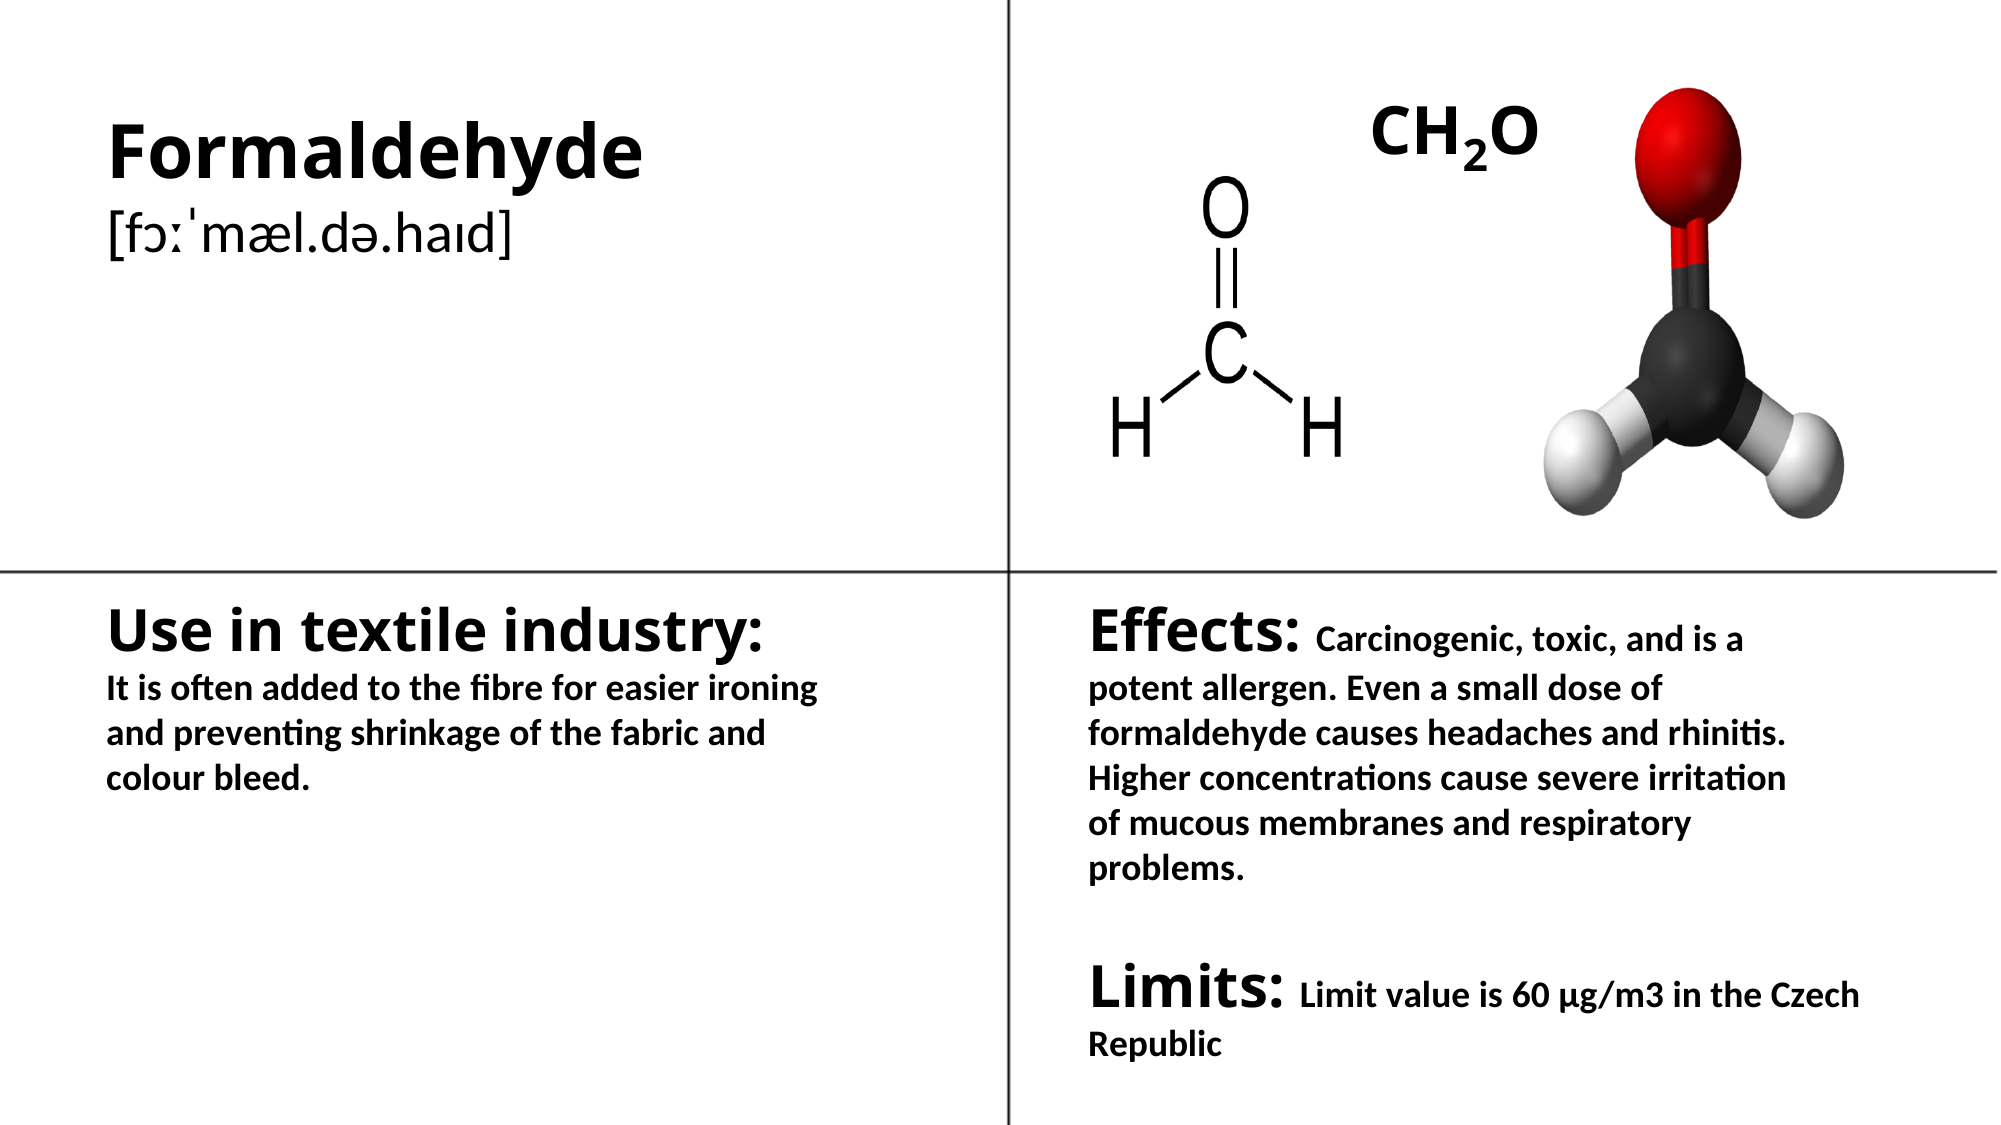

#
CH2O
Formaldehyde
[fɔːˈmæl.də.haɪd]
Use in textile industry:
It is often added to the fibre for easier ironing and preventing shrinkage of the fabric and colour bleed.
Effects: Carcinogenic, toxic, and is a potent allergen. Even a small dose of formaldehyde causes headaches and rhinitis. Higher concentrations cause severe irritation of mucous membranes and respiratory problems.
Limits: Limit value is 60 µg/m3 in the Czech Republic